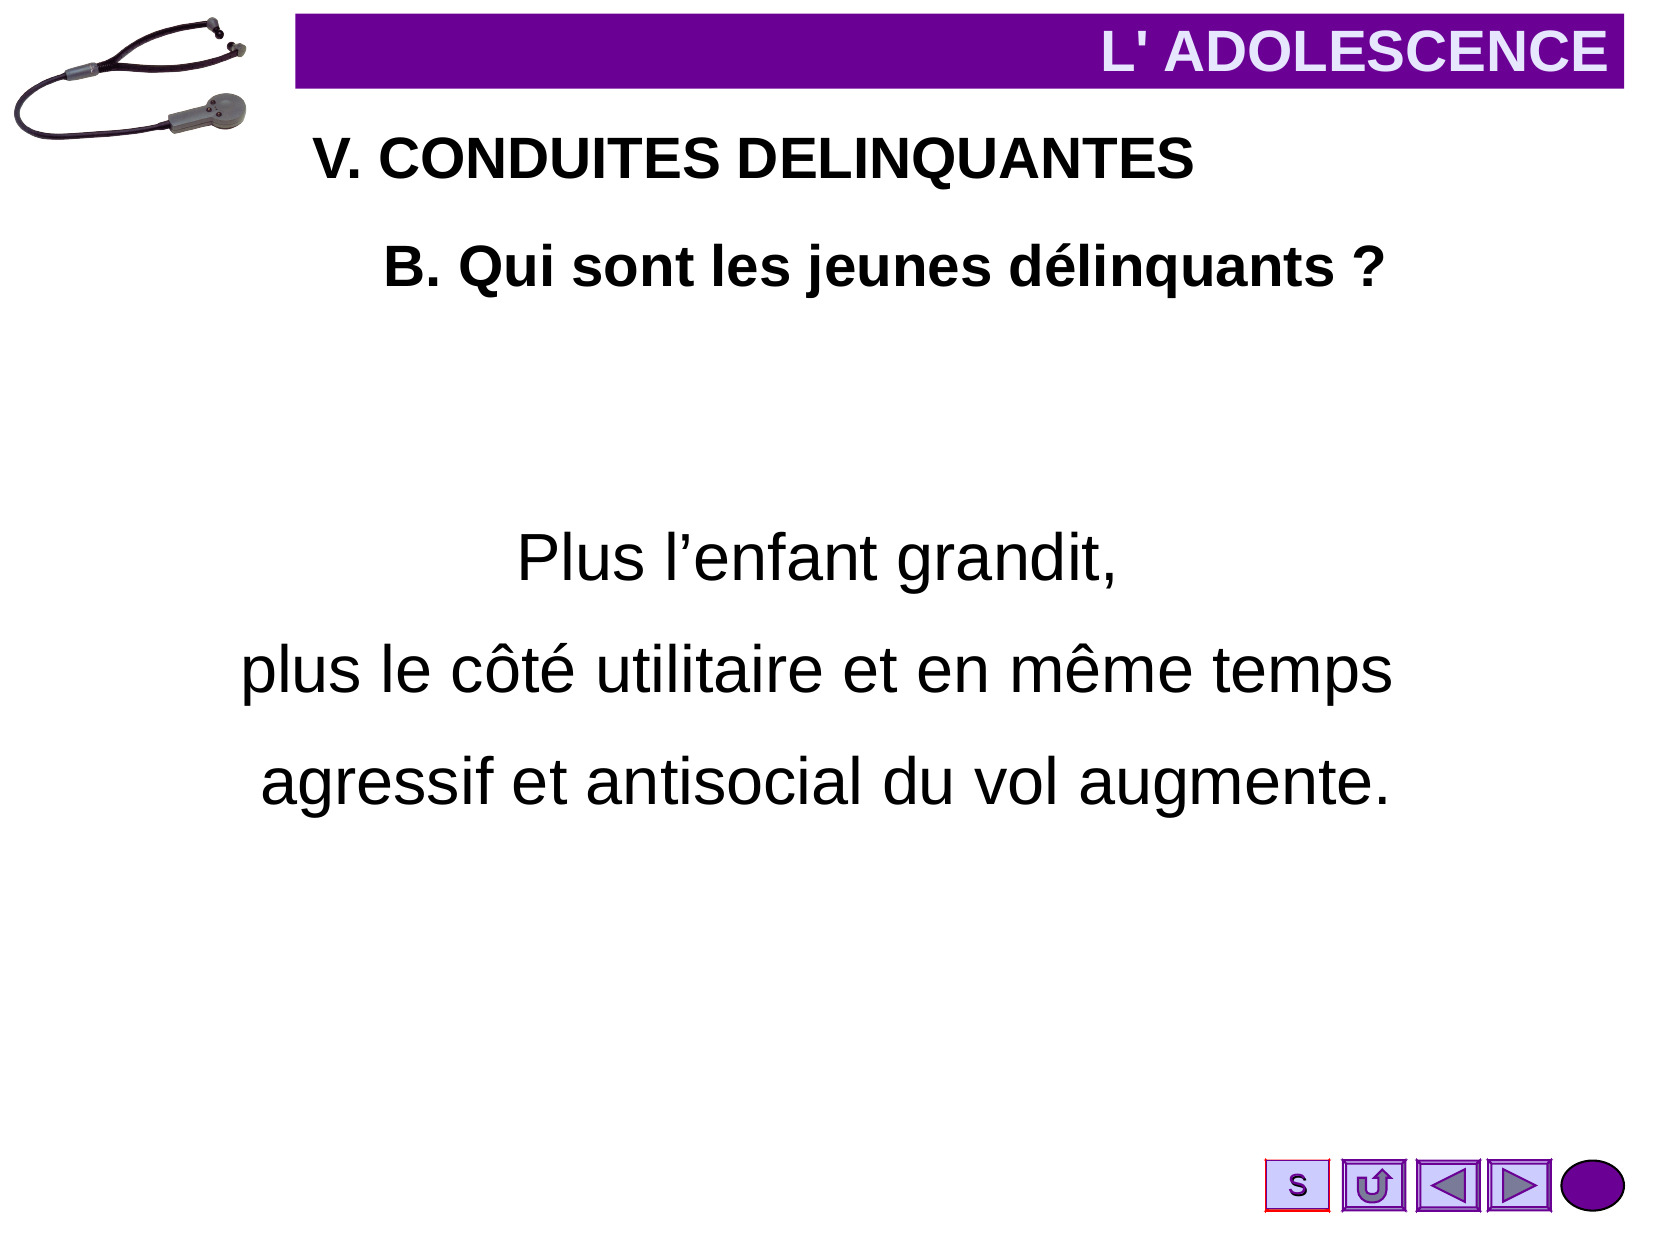

L' ADOLESCENCE
V. CONDUITES DELINQUANTES
B. Qui sont les jeunes délinquants ?
Plus l’enfant grandit,
plus le côté utilitaire et en même temps
agressif et antisocial du vol augmente.